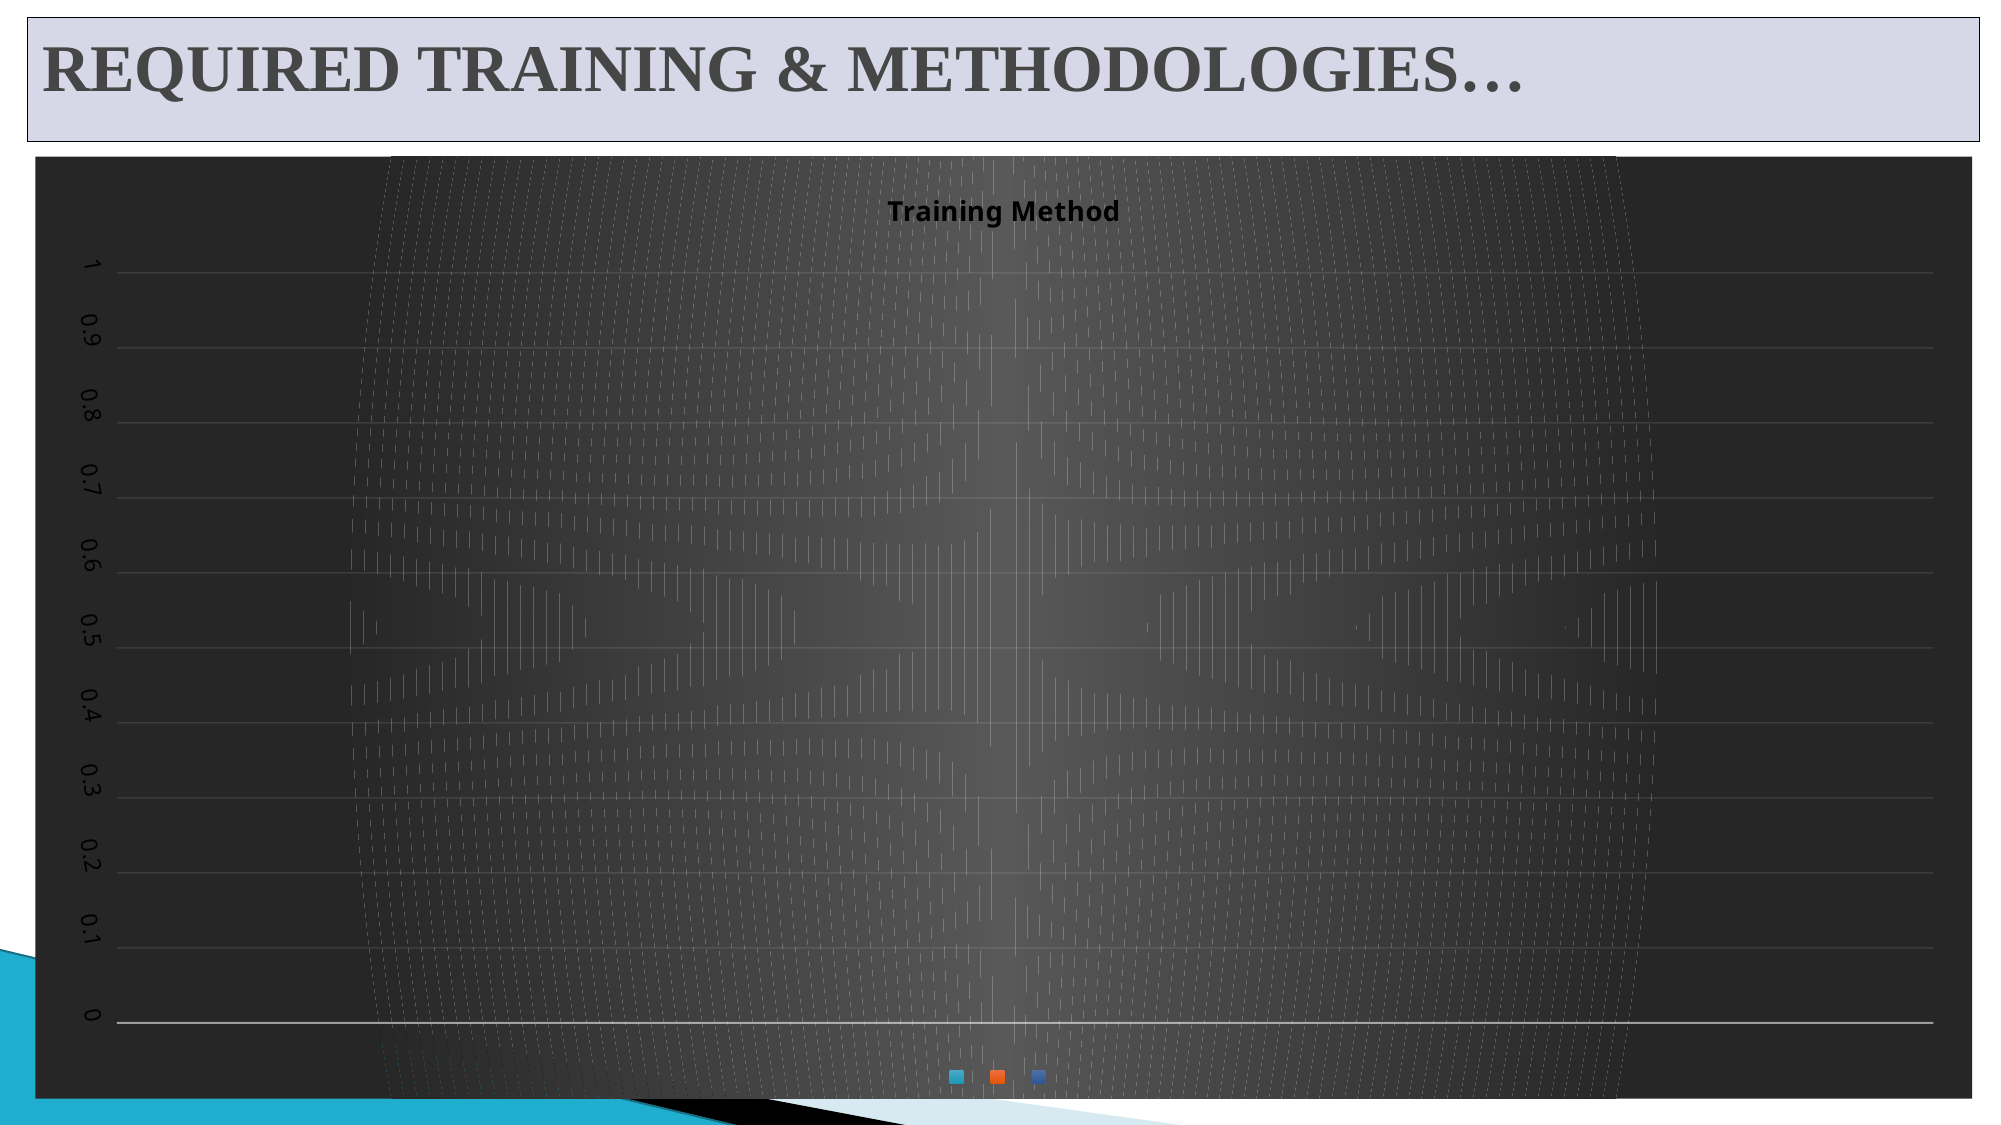

# REQUIRED TRAINING & METHODOLOGIES…
### Chart: Training Method
| Category | | | |
|---|---|---|---|